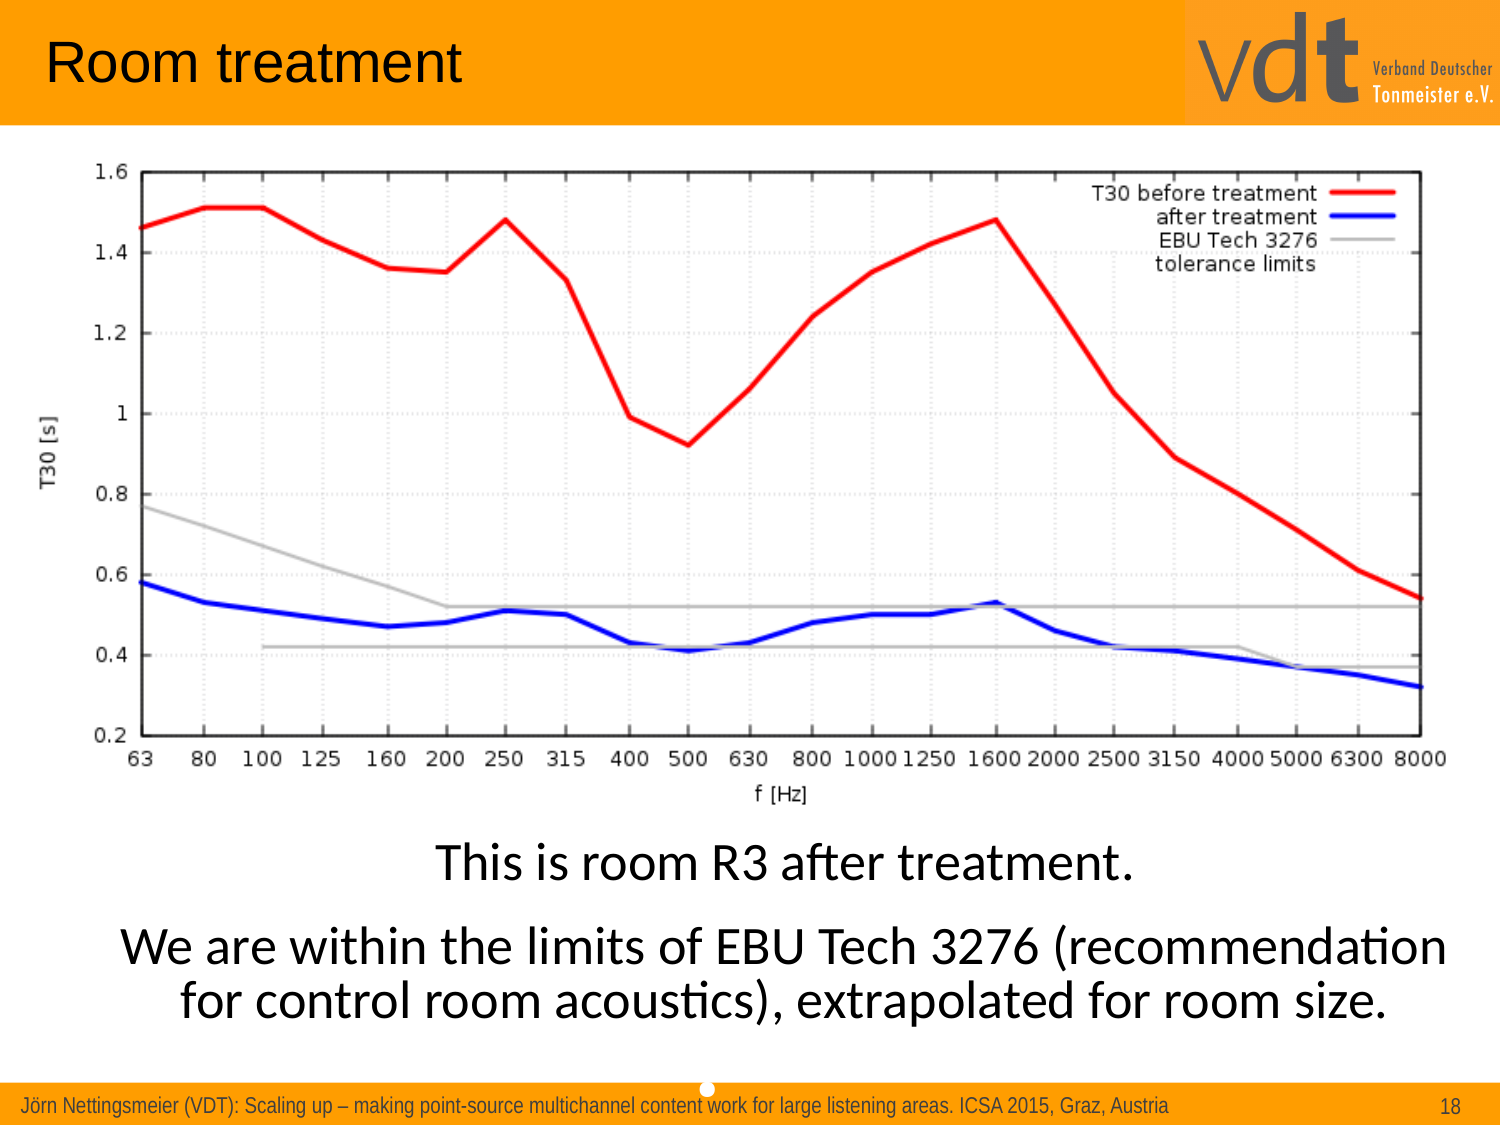

# Room treatment
This is room R3 after treatment.
We are within the limits of EBU Tech 3276 (recommendation for control room acoustics), extrapolated for room size.